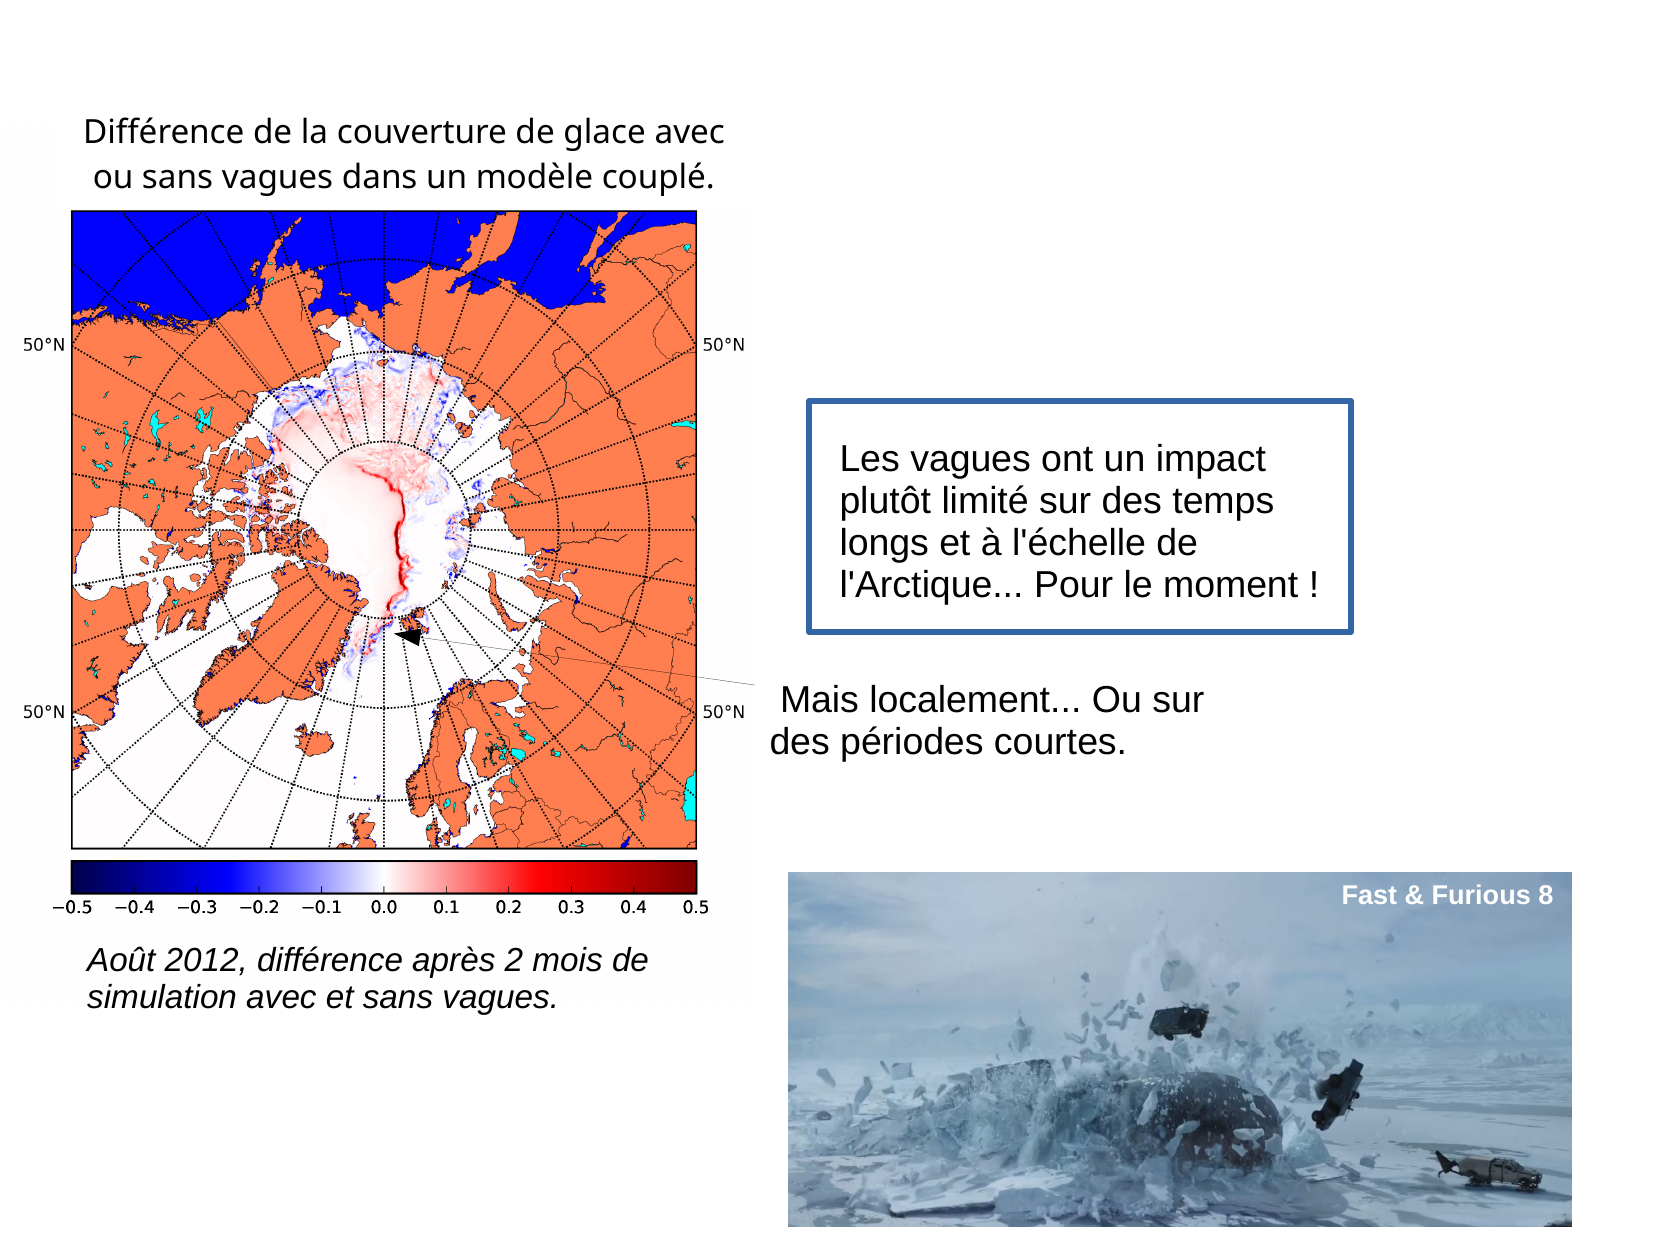

Différence de la couverture de glace avec ou sans vagues dans un modèle couplé.
Les vagues ont un impact plutôt limité sur des temps longs et à l'échelle de l'Arctique... Pour le moment !
 Mais localement... Ou sur des périodes courtes.
Fast & Furious 8
Août 2012, différence après 2 mois de simulation avec et sans vagues.